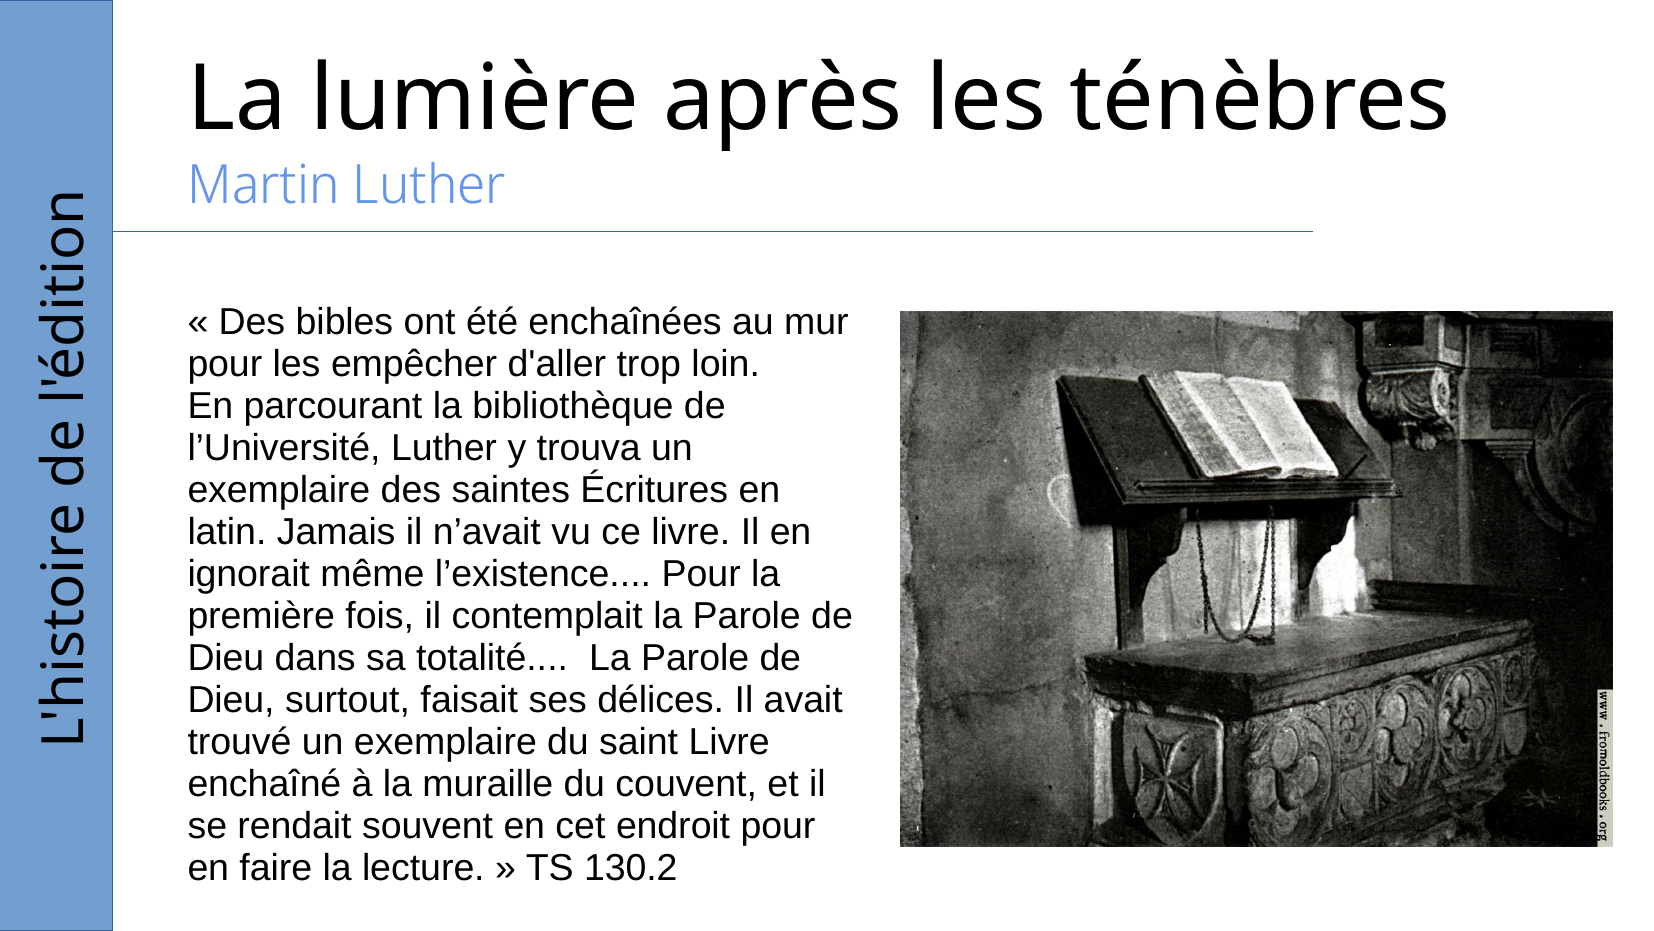

# La lumière après les ténèbres
Martin Luther
« Des bibles ont été enchaînées au mur pour les empêcher d'aller trop loin.
En parcourant la bibliothèque de l’Université, Luther y trouva un exemplaire des saintes Écritures en latin. Jamais il n’avait vu ce livre. Il en ignorait même l’existence.... Pour la première fois, il contemplait la Parole de Dieu dans sa totalité.... La Parole de Dieu, surtout, faisait ses délices. Il avait trouvé un exemplaire du saint Livre enchaîné à la muraille du couvent, et il se rendait souvent en cet endroit pour en faire la lecture. » TS 130.2
L'histoire de l'édition